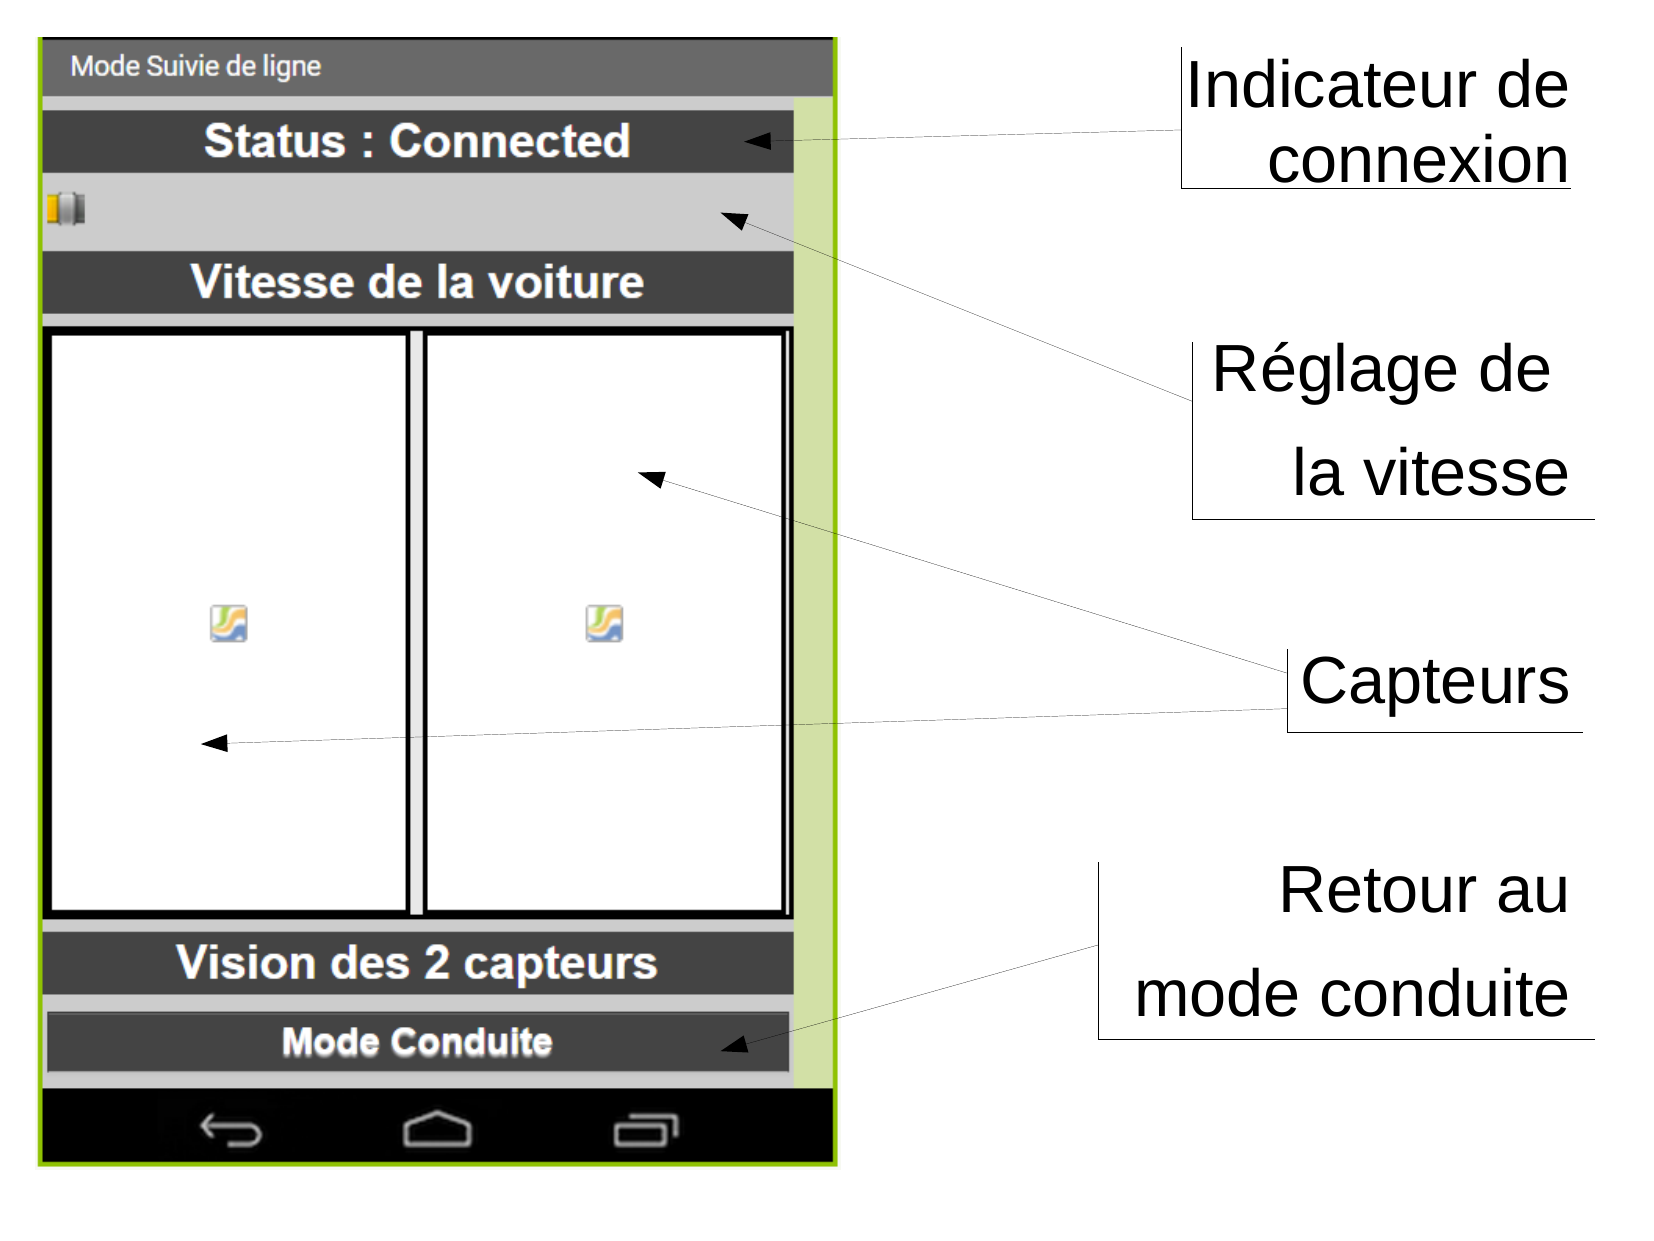

# Indicateur de connexion
Réglage de
la vitesse
 Capteurs
Retour au
 mode conduite